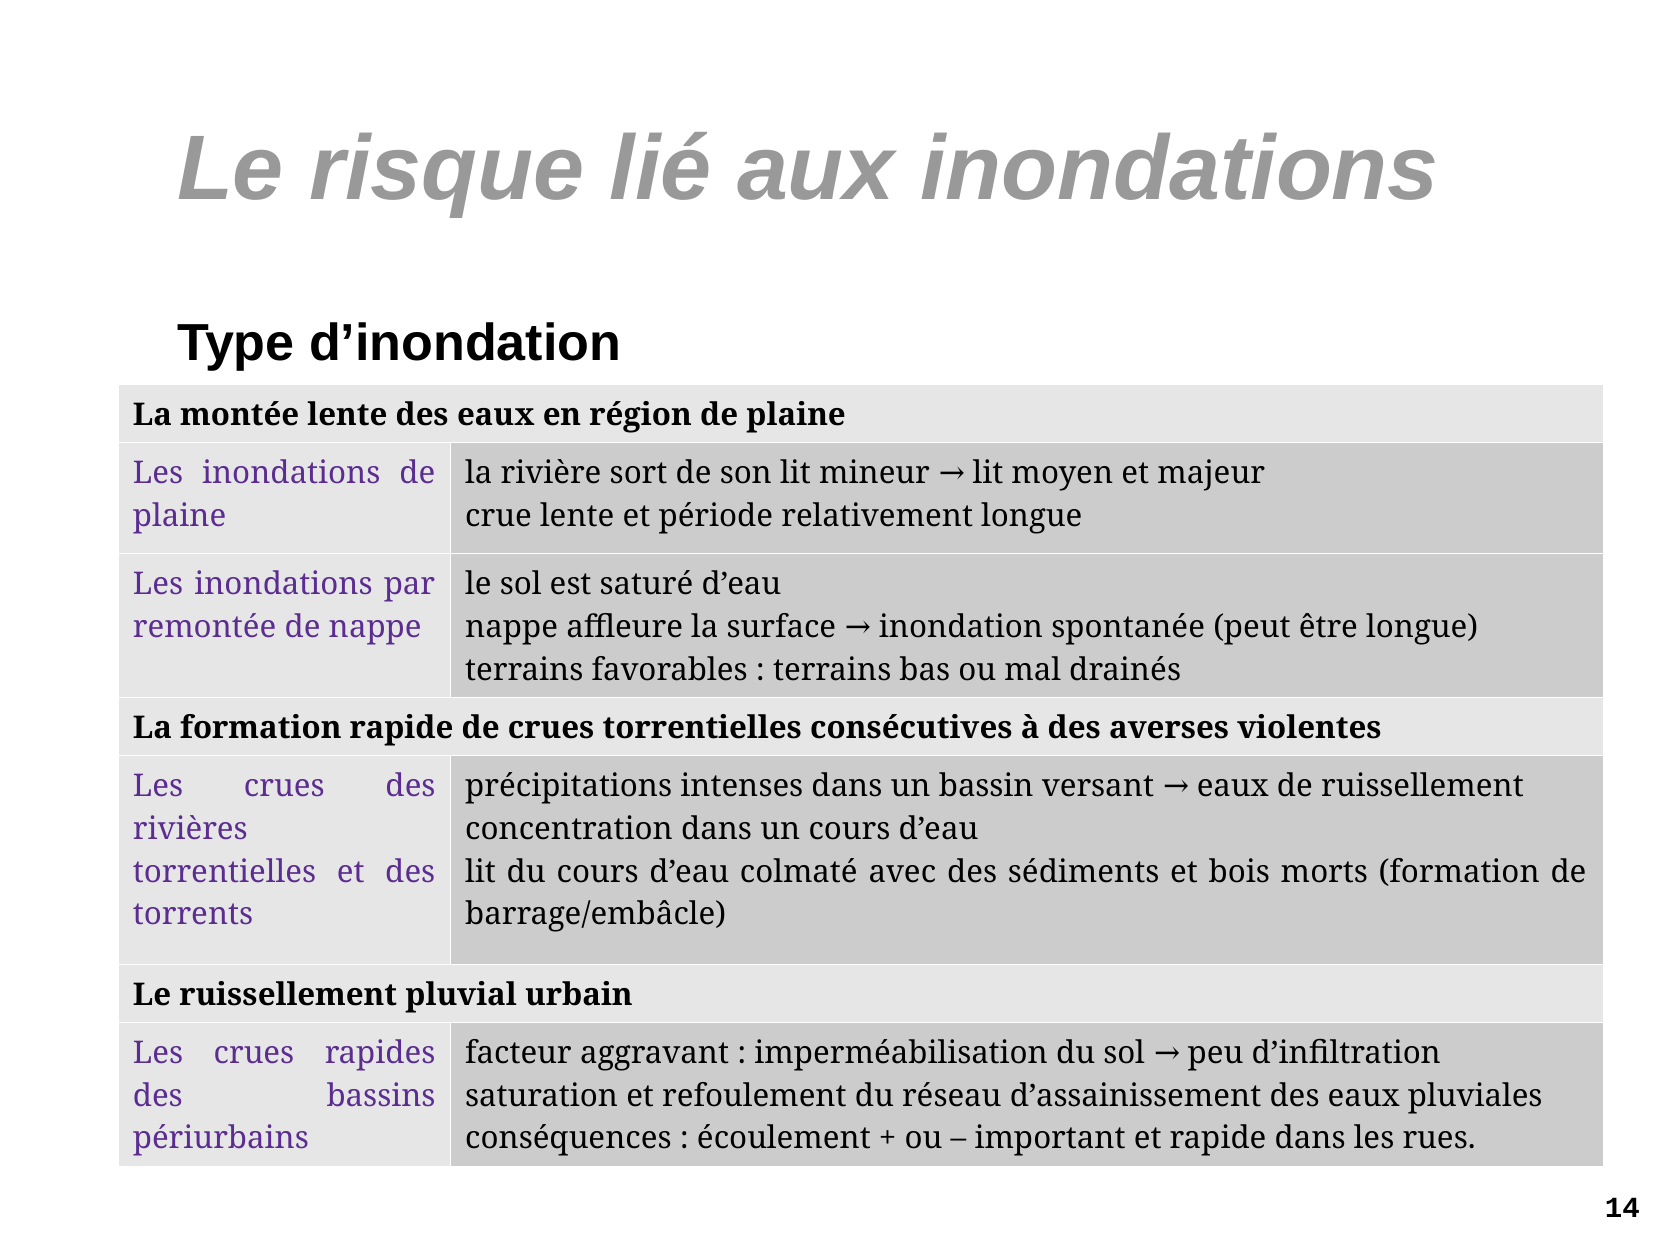

# Le risque lié aux inondations
Type d’inondation
| La montée lente des eaux en région de plaine | |
| --- | --- |
| Les inondations de plaine | la rivière sort de son lit mineur → lit moyen et majeur crue lente et période relativement longue |
| Les inondations par remontée de nappe | le sol est saturé d’eau nappe affleure la surface → inondation spontanée (peut être longue) terrains favorables : terrains bas ou mal drainés |
| La formation rapide de crues torrentielles consécutives à des averses violentes | |
| Les crues des rivières torrentielles et des torrents | précipitations intenses dans un bassin versant → eaux de ruissellement concentration dans un cours d’eau lit du cours d’eau colmaté avec des sédiments et bois morts (formation de barrage/embâcle) |
| Le ruissellement pluvial urbain | |
| Les crues rapides des bassins périurbains | facteur aggravant : imperméabilisation du sol → peu d’infiltration saturation et refoulement du réseau d’assainissement des eaux pluviales conséquences : écoulement + ou – important et rapide dans les rues. |